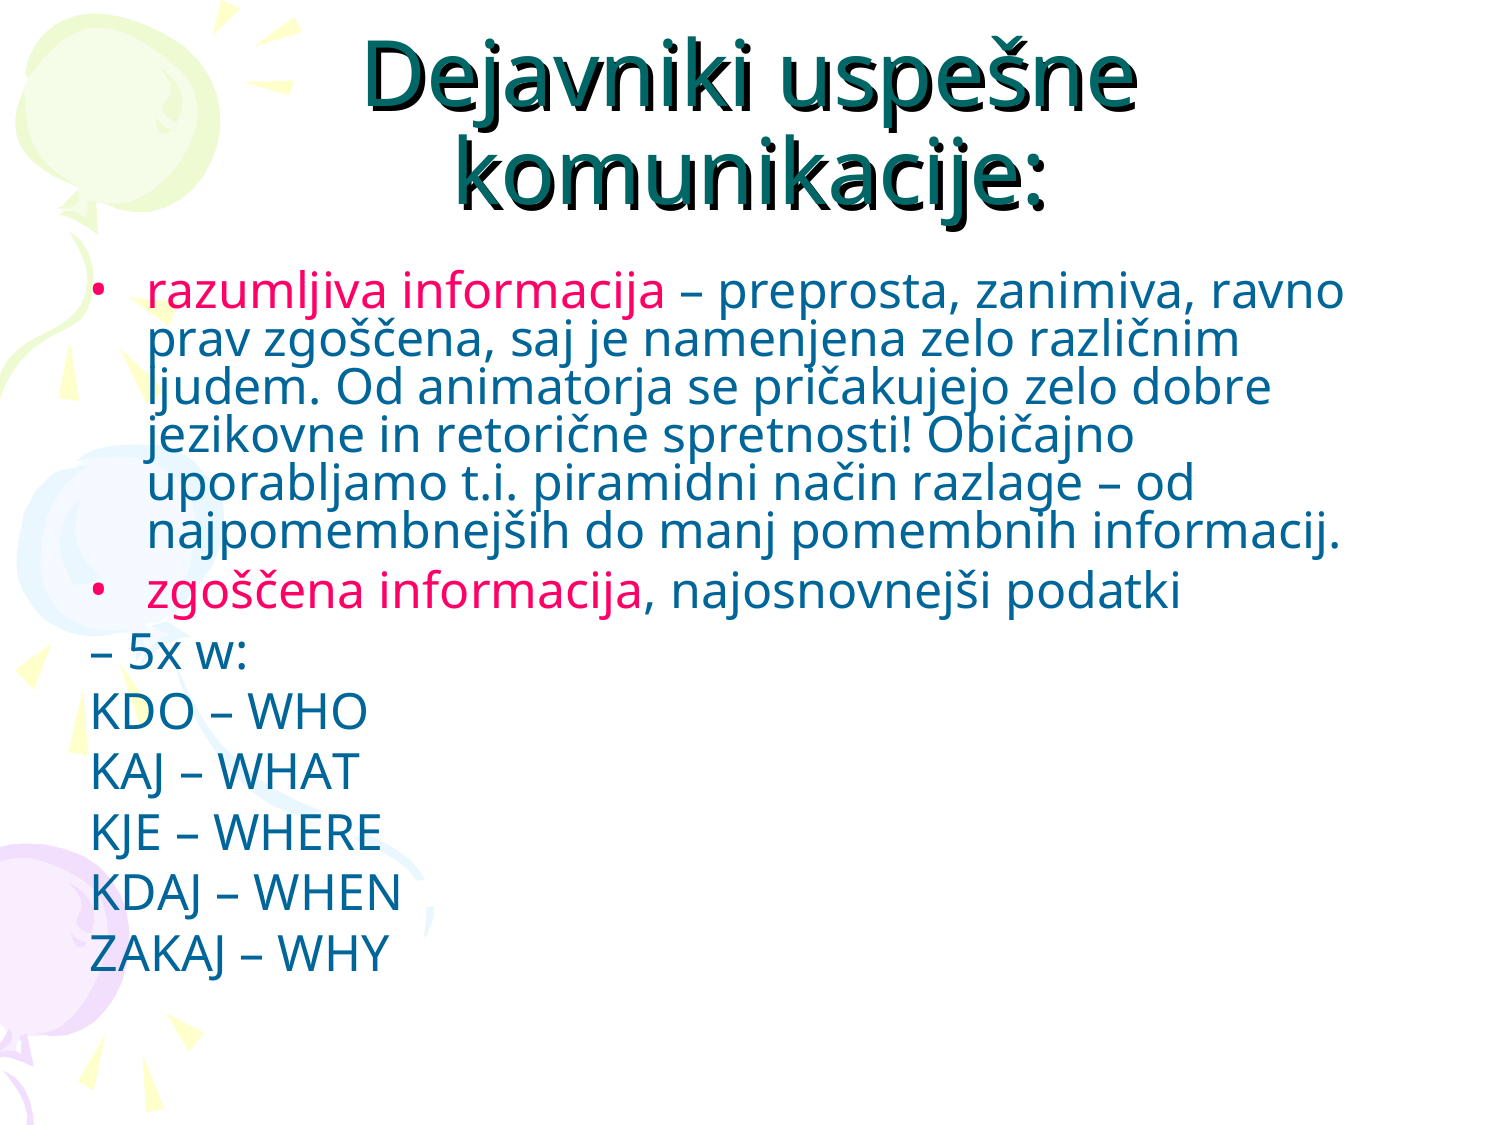

# Dejavniki uspešne komunikacije:
razumljiva informacija – preprosta, zanimiva, ravno prav zgoščena, saj je namenjena zelo različnim ljudem. Od animatorja se pričakujejo zelo dobre jezikovne in retorične spretnosti! Običajno uporabljamo t.i. piramidni način razlage – od najpomembnejših do manj pomembnih informacij.
zgoščena informacija, najosnovnejši podatki
– 5x w:
KDO – WHO
KAJ – WHAT
KJE – WHERE
KDAJ – WHEN
ZAKAJ – WHY